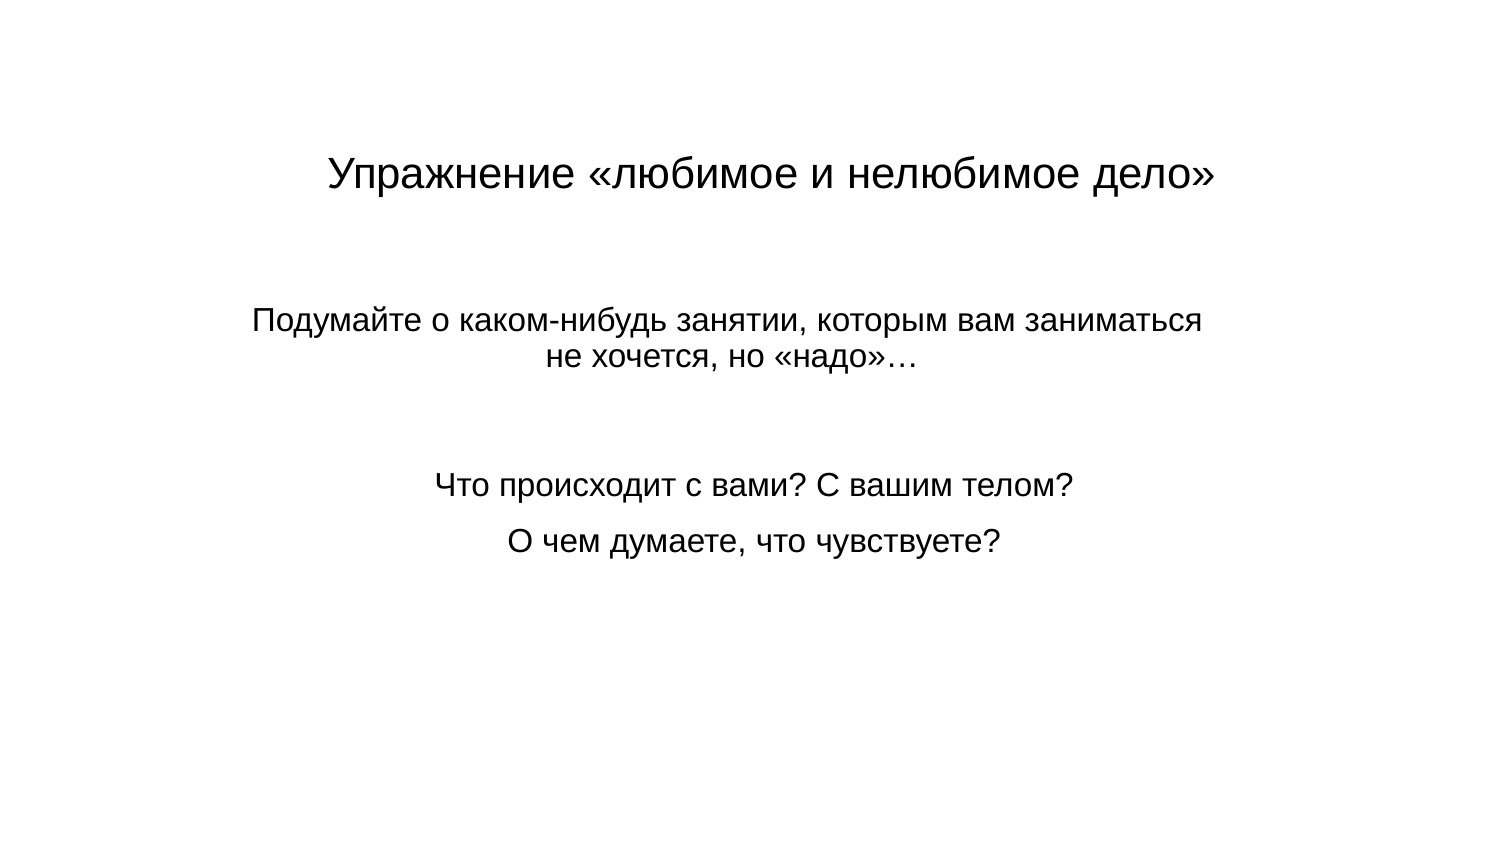

Упражнение «любимое и нелюбимое дело»
Подумайте о каком-нибудь занятии, которым вам заниматься
не хочется, но «надо»…
Что происходит с вами? С вашим телом?
О чем думаете, что чувствуете?